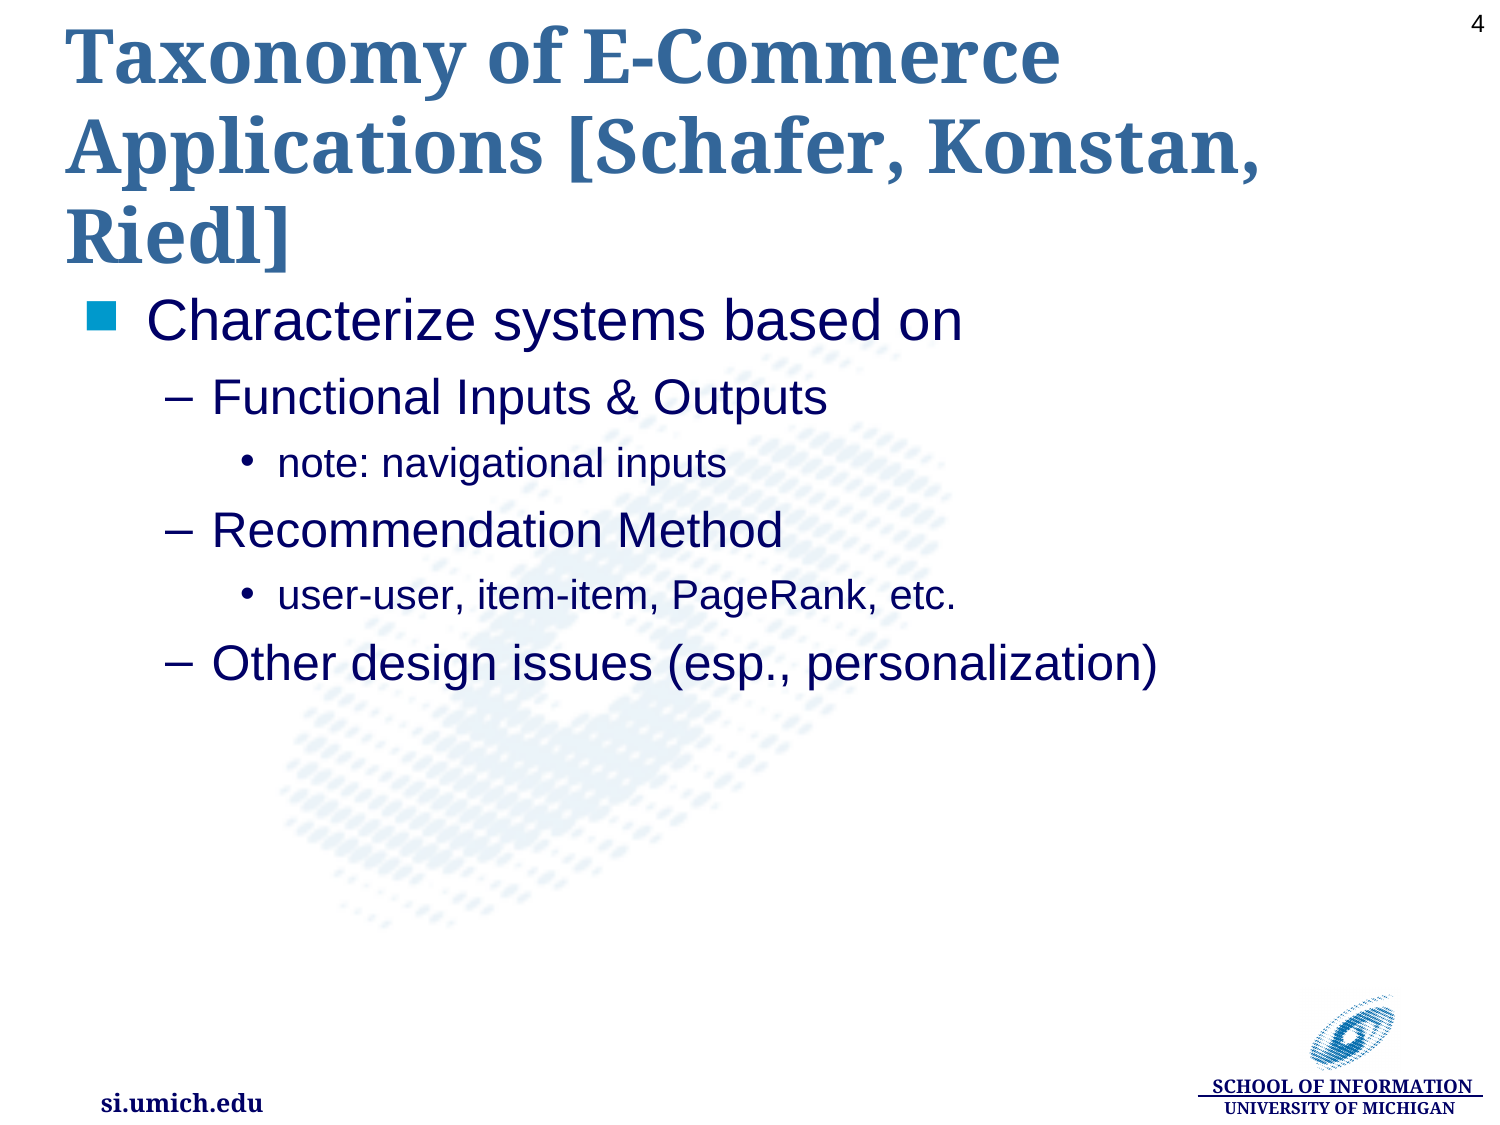

# Taxonomy of E-Commerce Applications [Schafer, Konstan, Riedl]
Characterize systems based on
Functional Inputs & Outputs
note: navigational inputs
Recommendation Method
user-user, item-item, PageRank, etc.
Other design issues (esp., personalization)